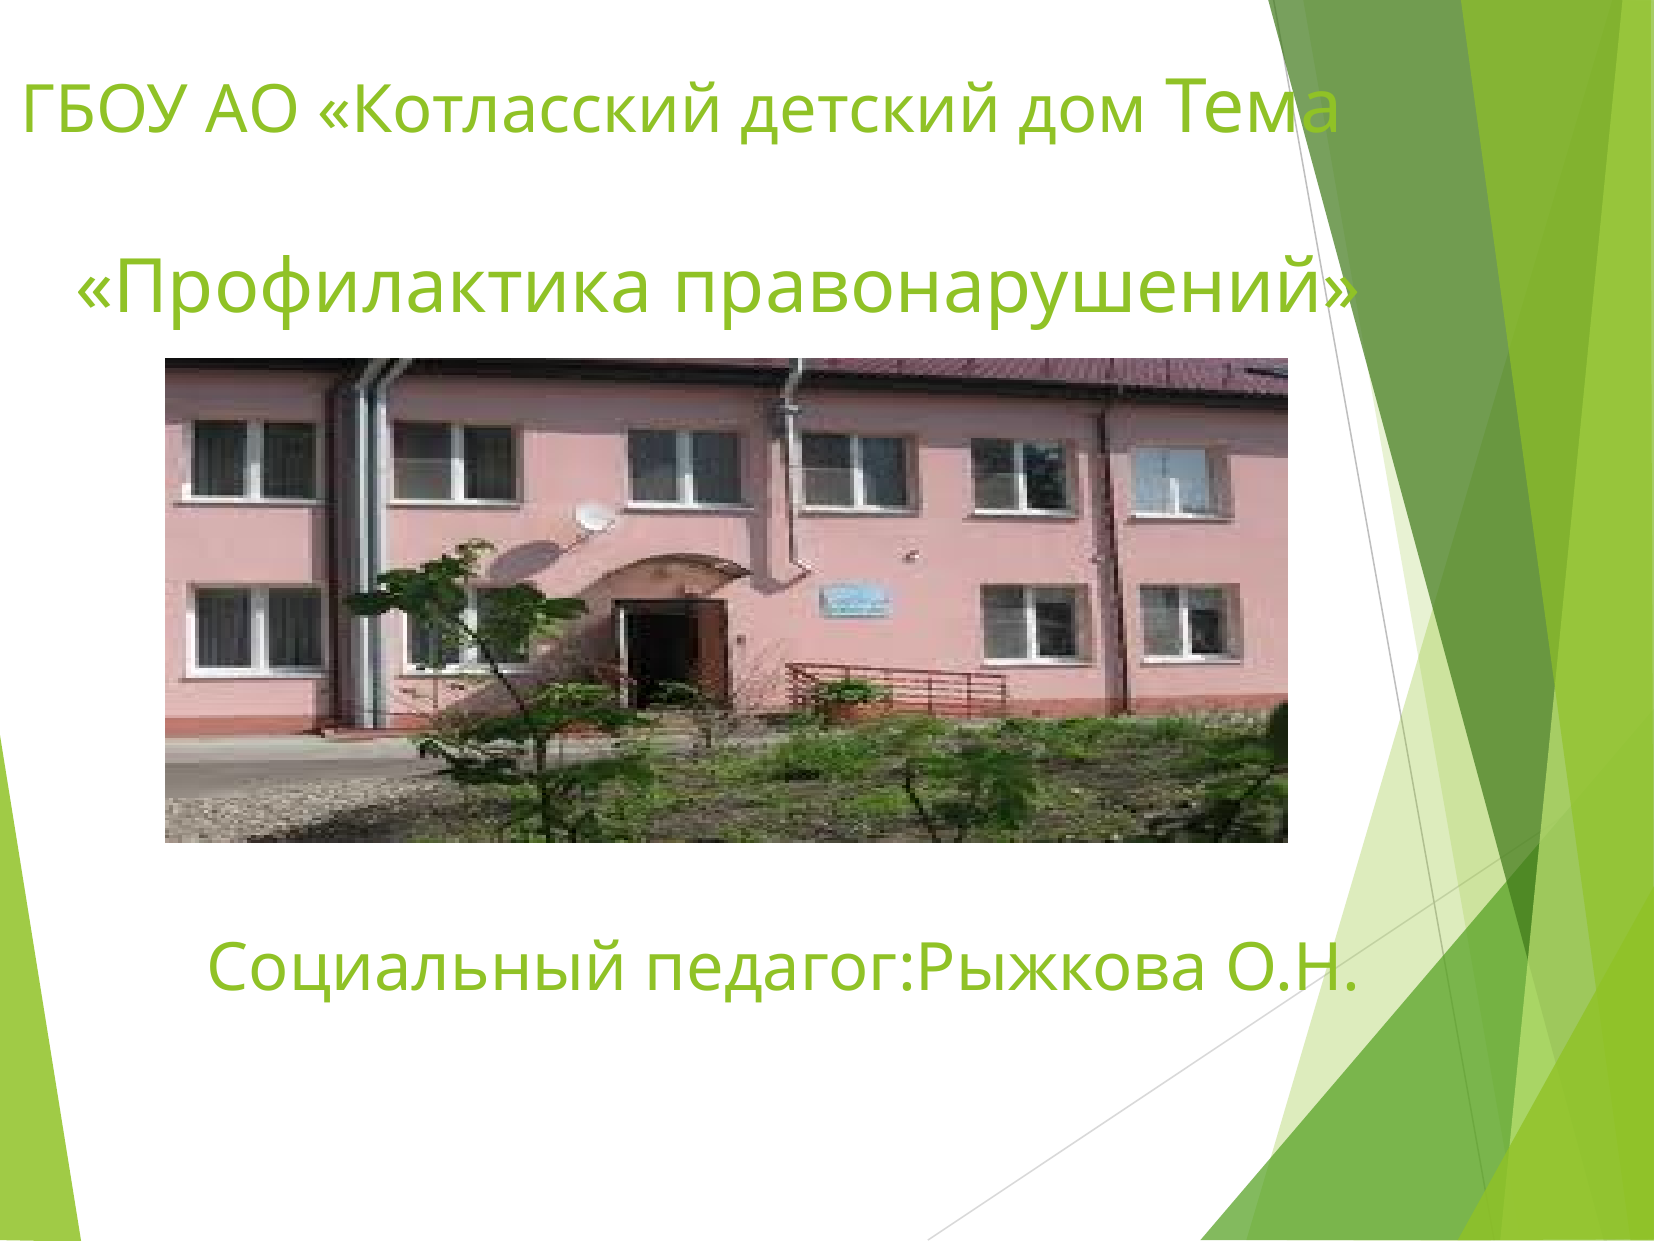

# ГБОУ АО «Котласский детский дом Тема «Профилактика правонарушений» Социальный педагог:Рыжкова О.Н.